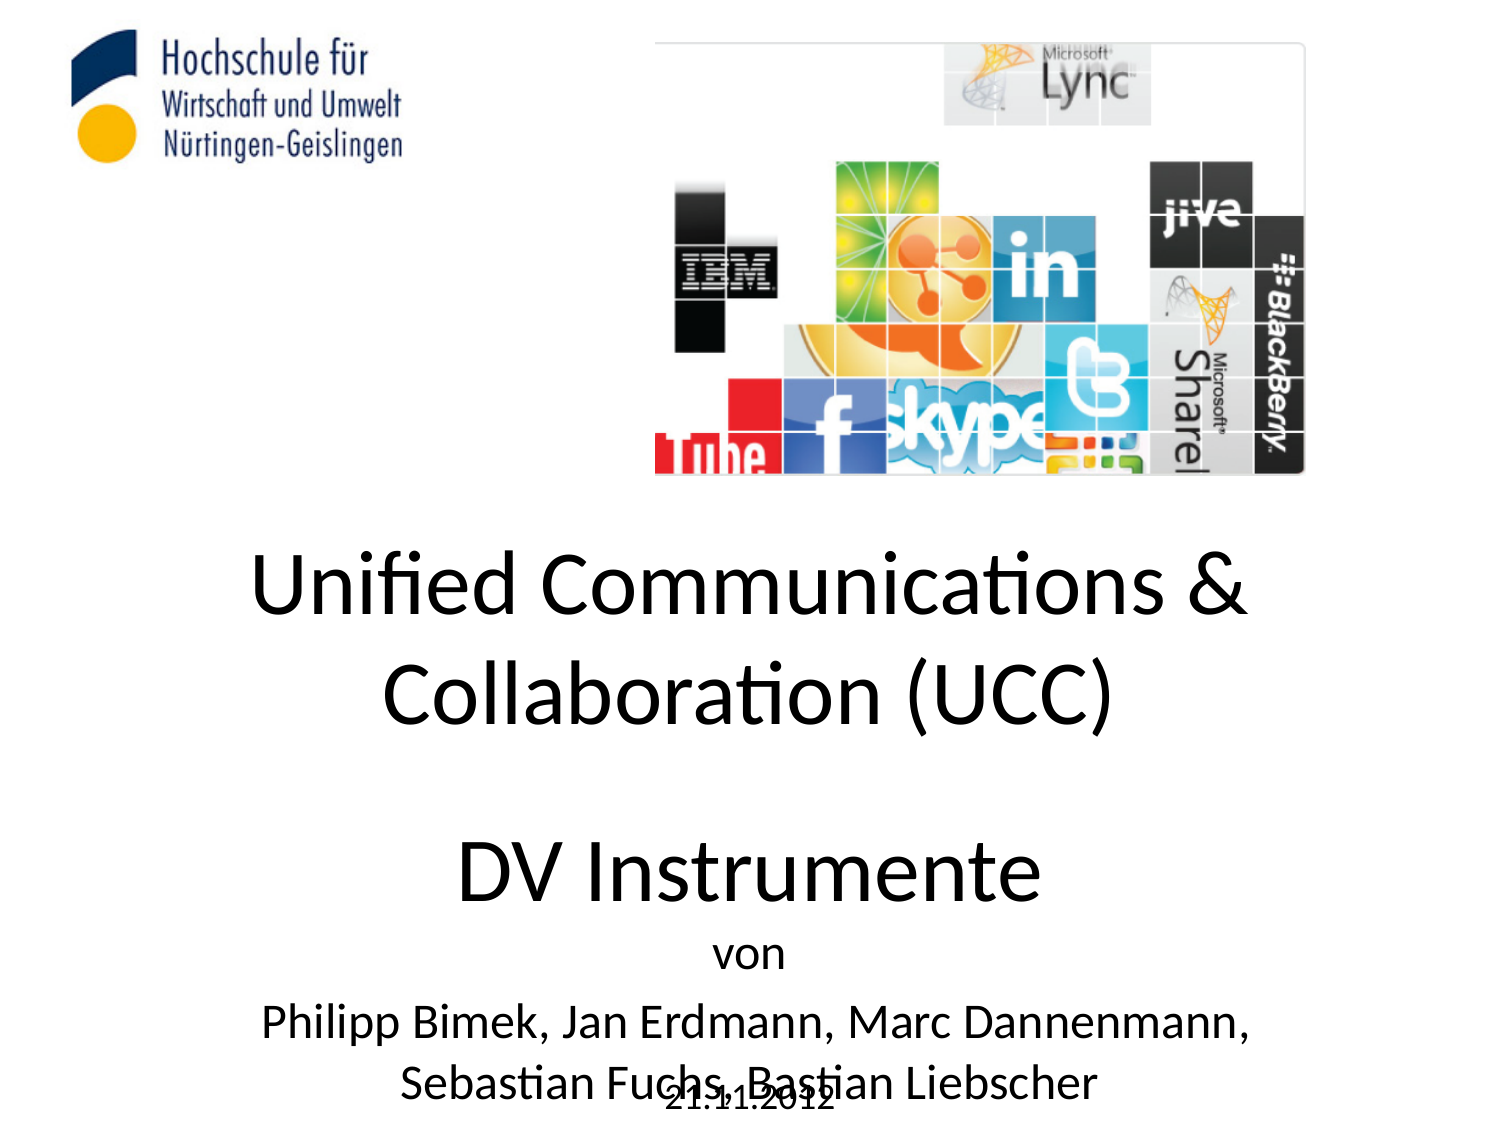

# Unified Communications & Collaboration (UCC)
DV Instrumente
von
 Philipp Bimek, Jan Erdmann, Marc Dannenmann, Sebastian Fuchs, Bastian Liebscher
21.11.2012